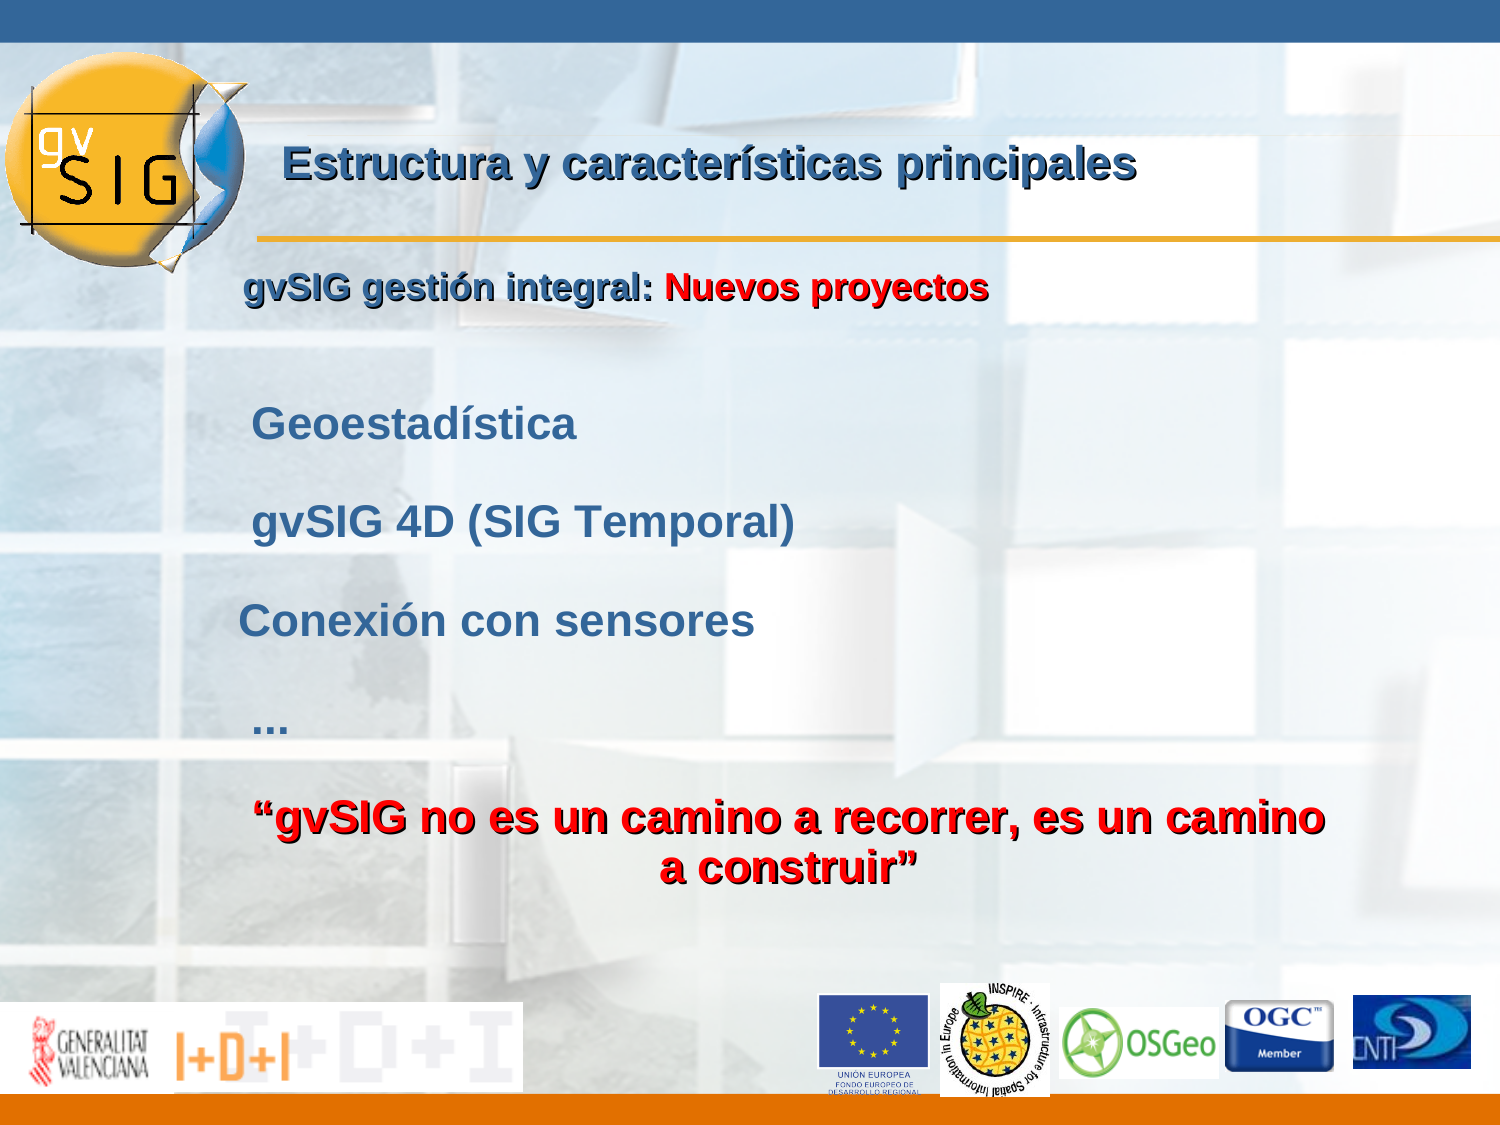

Estructura y características principales
gvSIG gestión integral: Nuevos proyectos
 Geoestadística
 gvSIG 4D (SIG Temporal)
Conexión con sensores
 ...
“gvSIG no es un camino a recorrer, es un camino a construir”